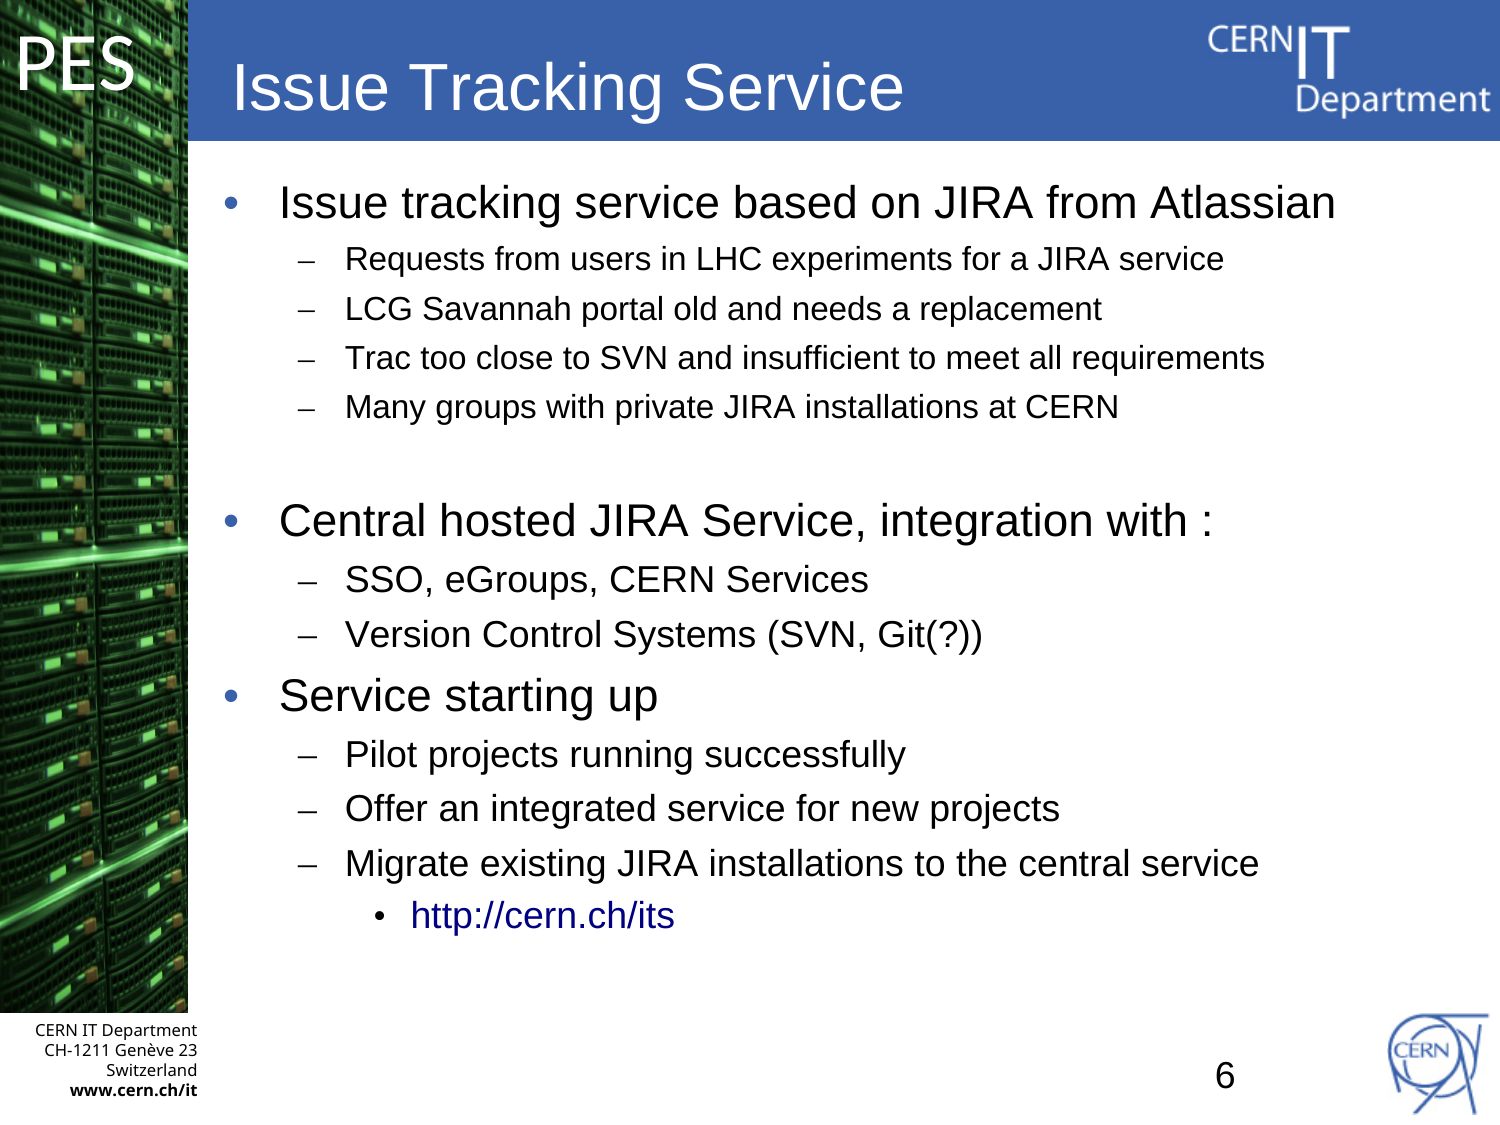

# Issue Tracking Service
Issue tracking service based on JIRA from Atlassian
Requests from users in LHC experiments for a JIRA service
LCG Savannah portal old and needs a replacement
Trac too close to SVN and insufficient to meet all requirements
Many groups with private JIRA installations at CERN
Central hosted JIRA Service, integration with :
SSO, eGroups, CERN Services
Version Control Systems (SVN, Git(?))
Service starting up
Pilot projects running successfully
Offer an integrated service for new projects
Migrate existing JIRA installations to the central service
http://cern.ch/its
6